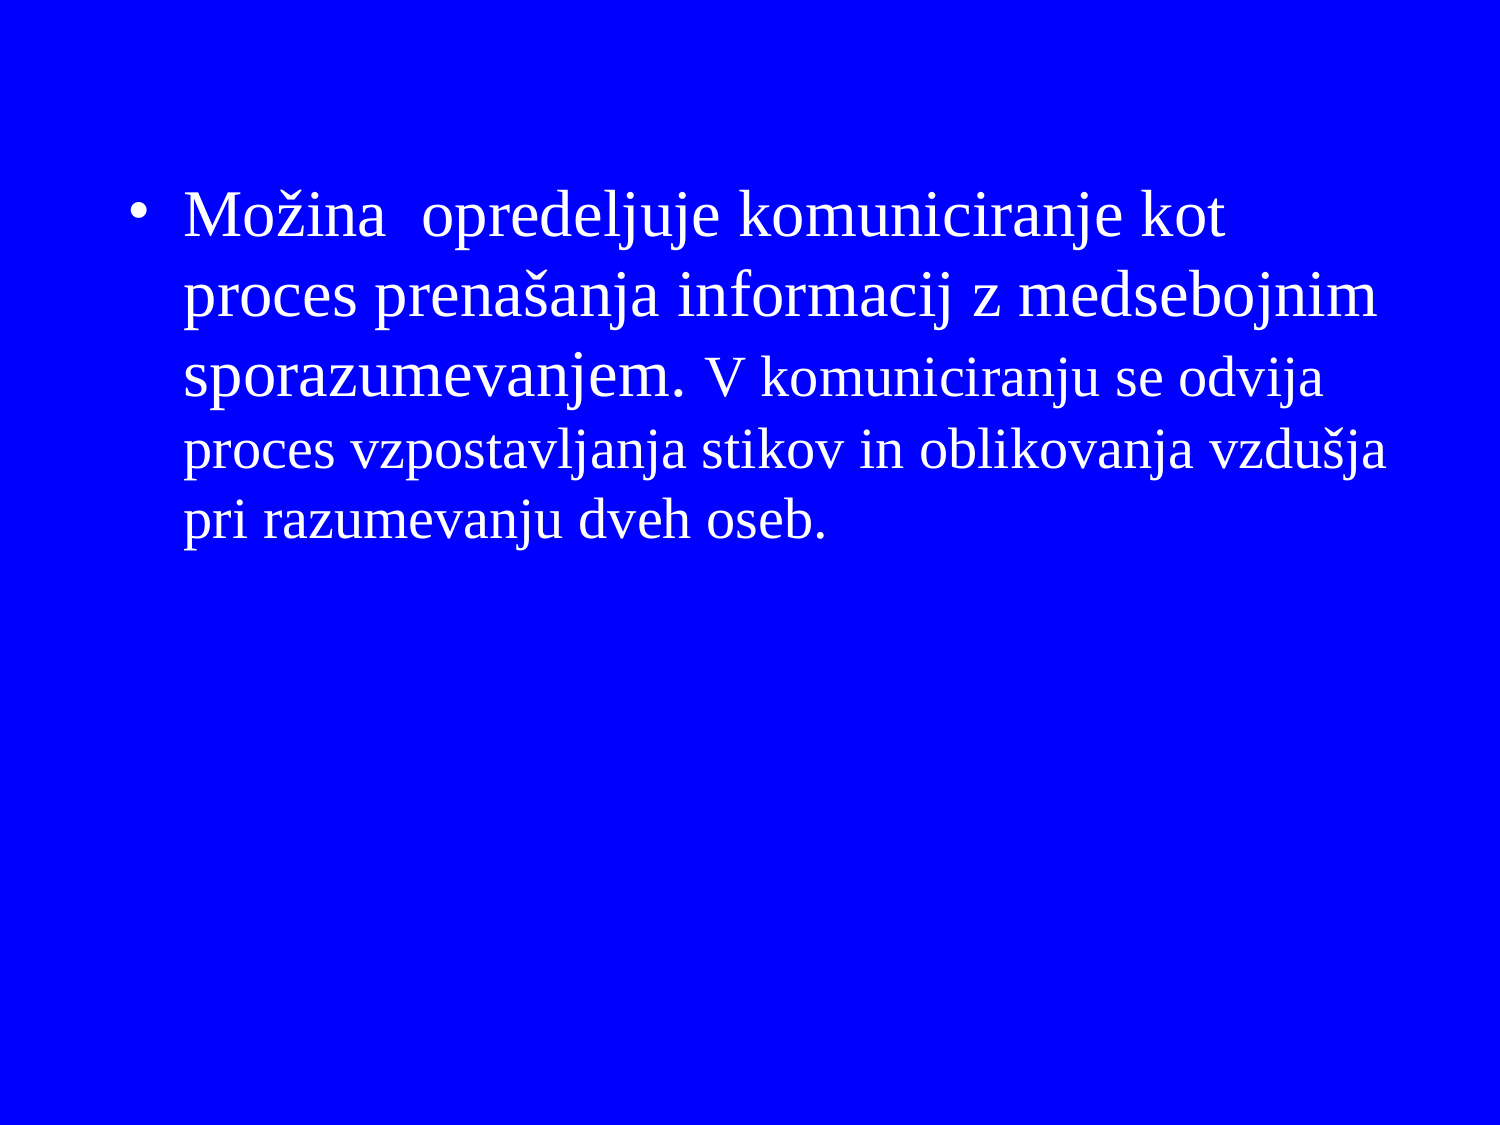

# Možina opredeljuje komuniciranje kot proces prenašanja informacij z medsebojnim sporazumevanjem. V komuniciranju se odvija proces vzpostavljanja stikov in oblikovanja vzdušja pri razumevanju dveh oseb.